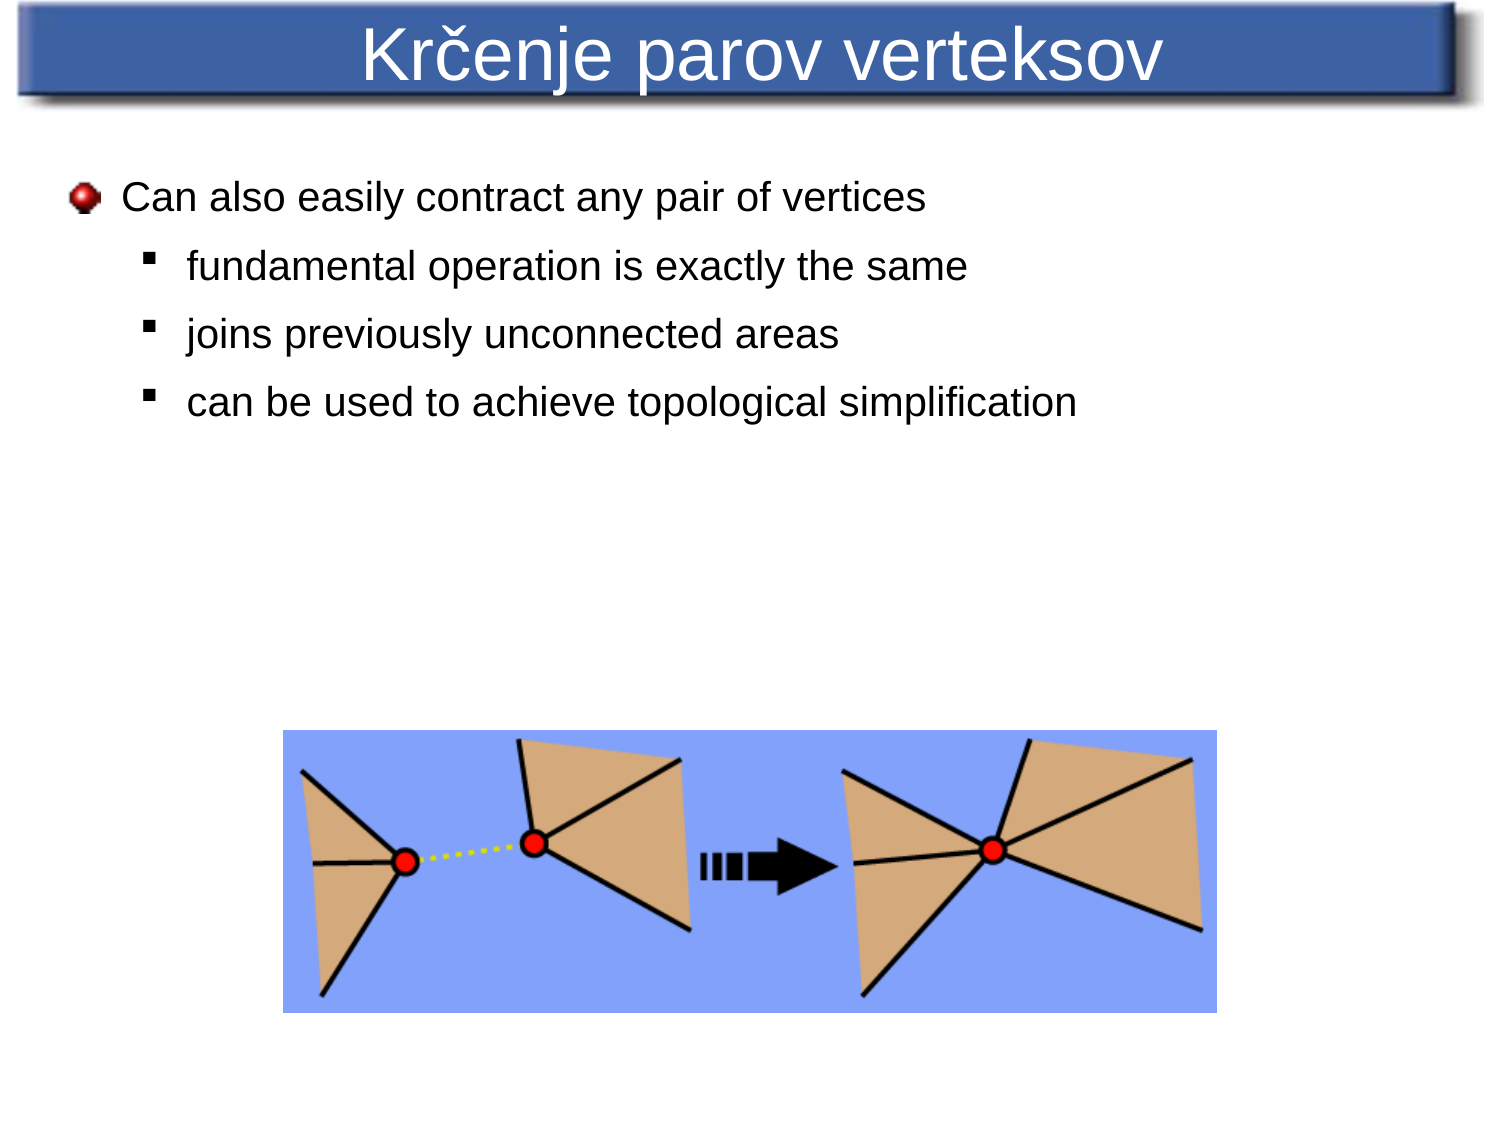

# Krčenje parov verteksov
Can also easily contract any pair of vertices
fundamental operation is exactly the same
joins previously unconnected areas
can be used to achieve topological simplification